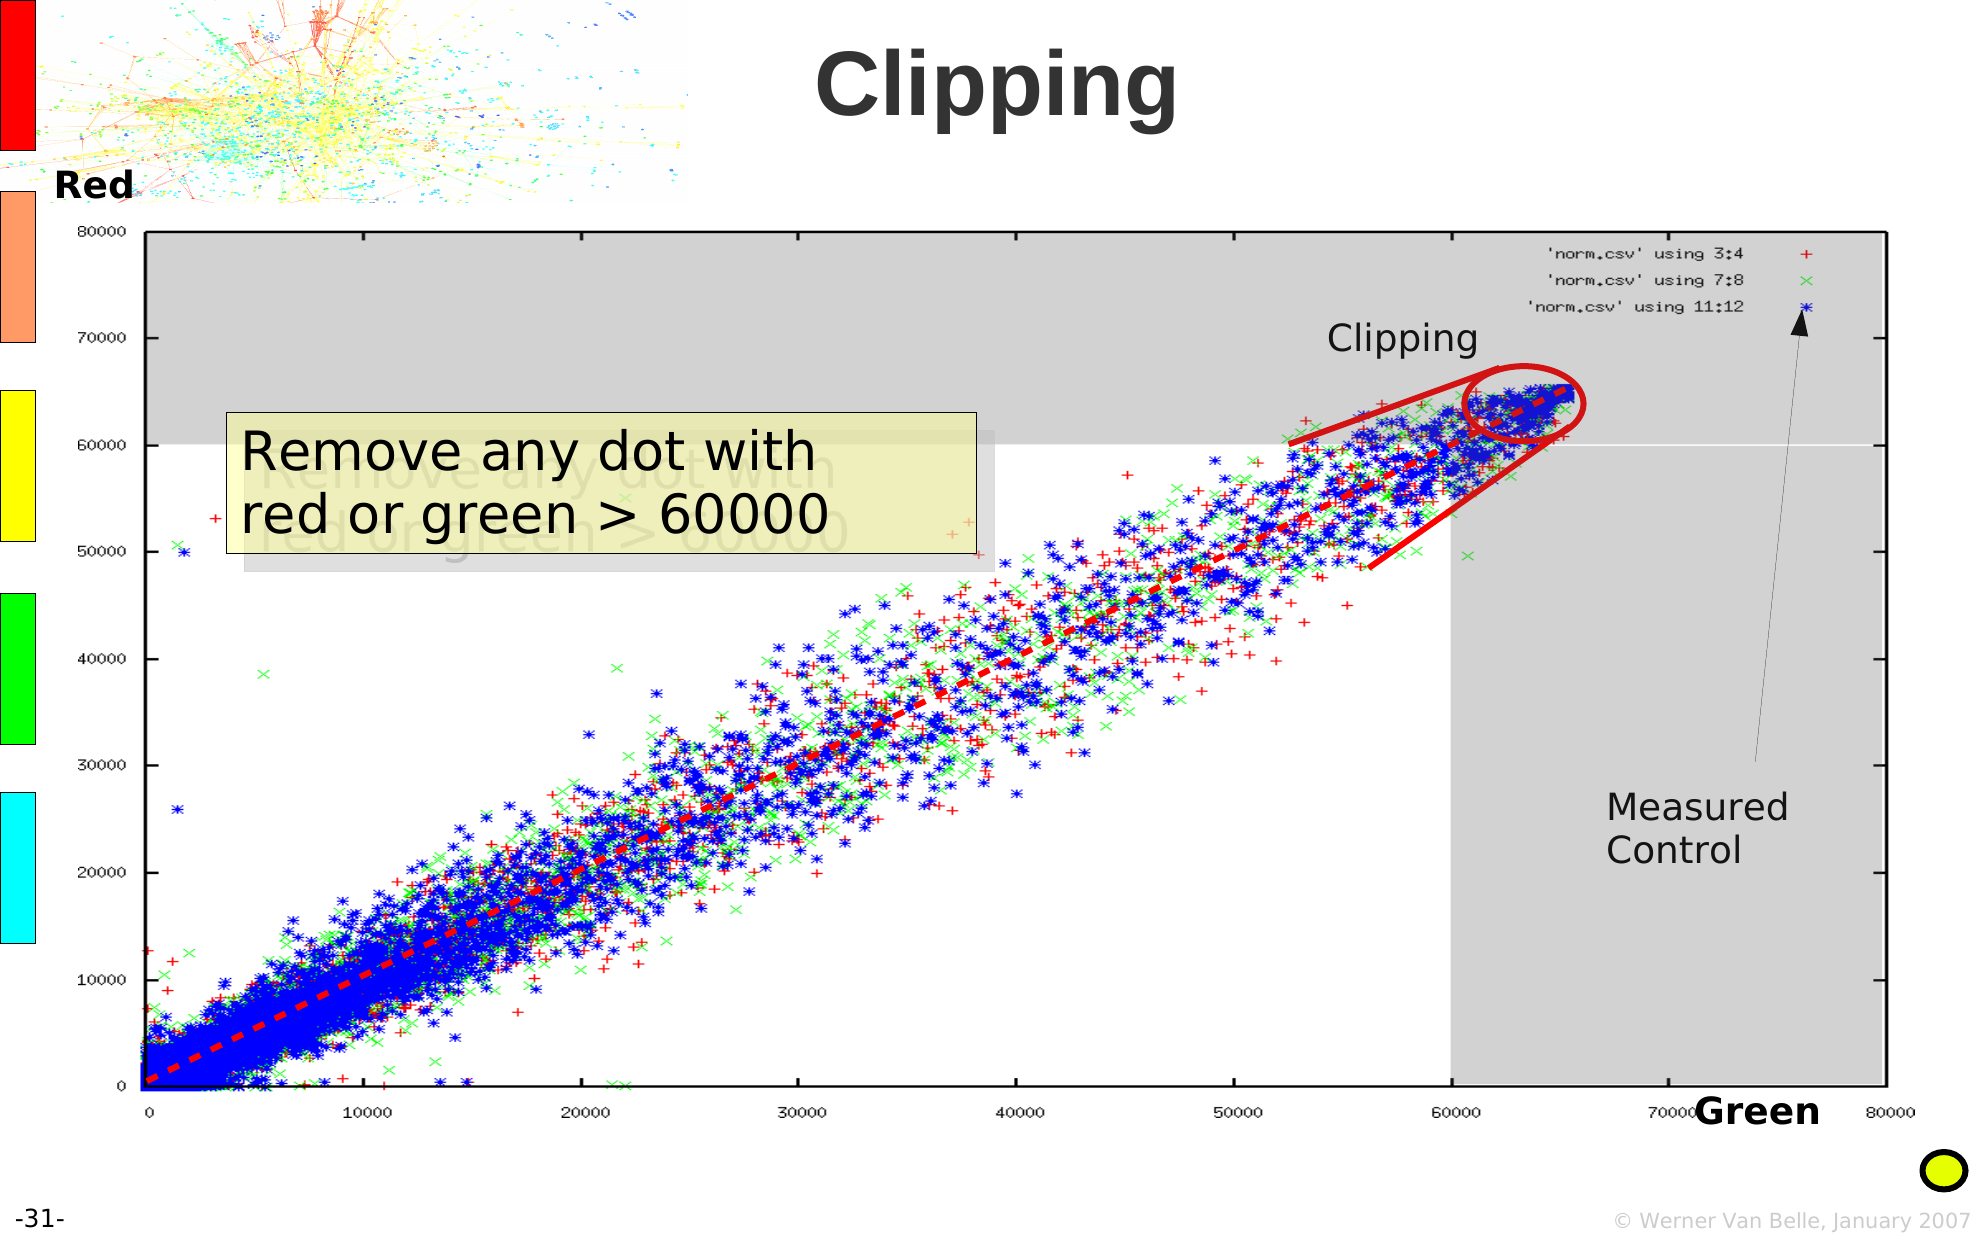

# Clipping
Red
Clipping
Remove any dot with
red or green > 60000
Measured
Control
Green